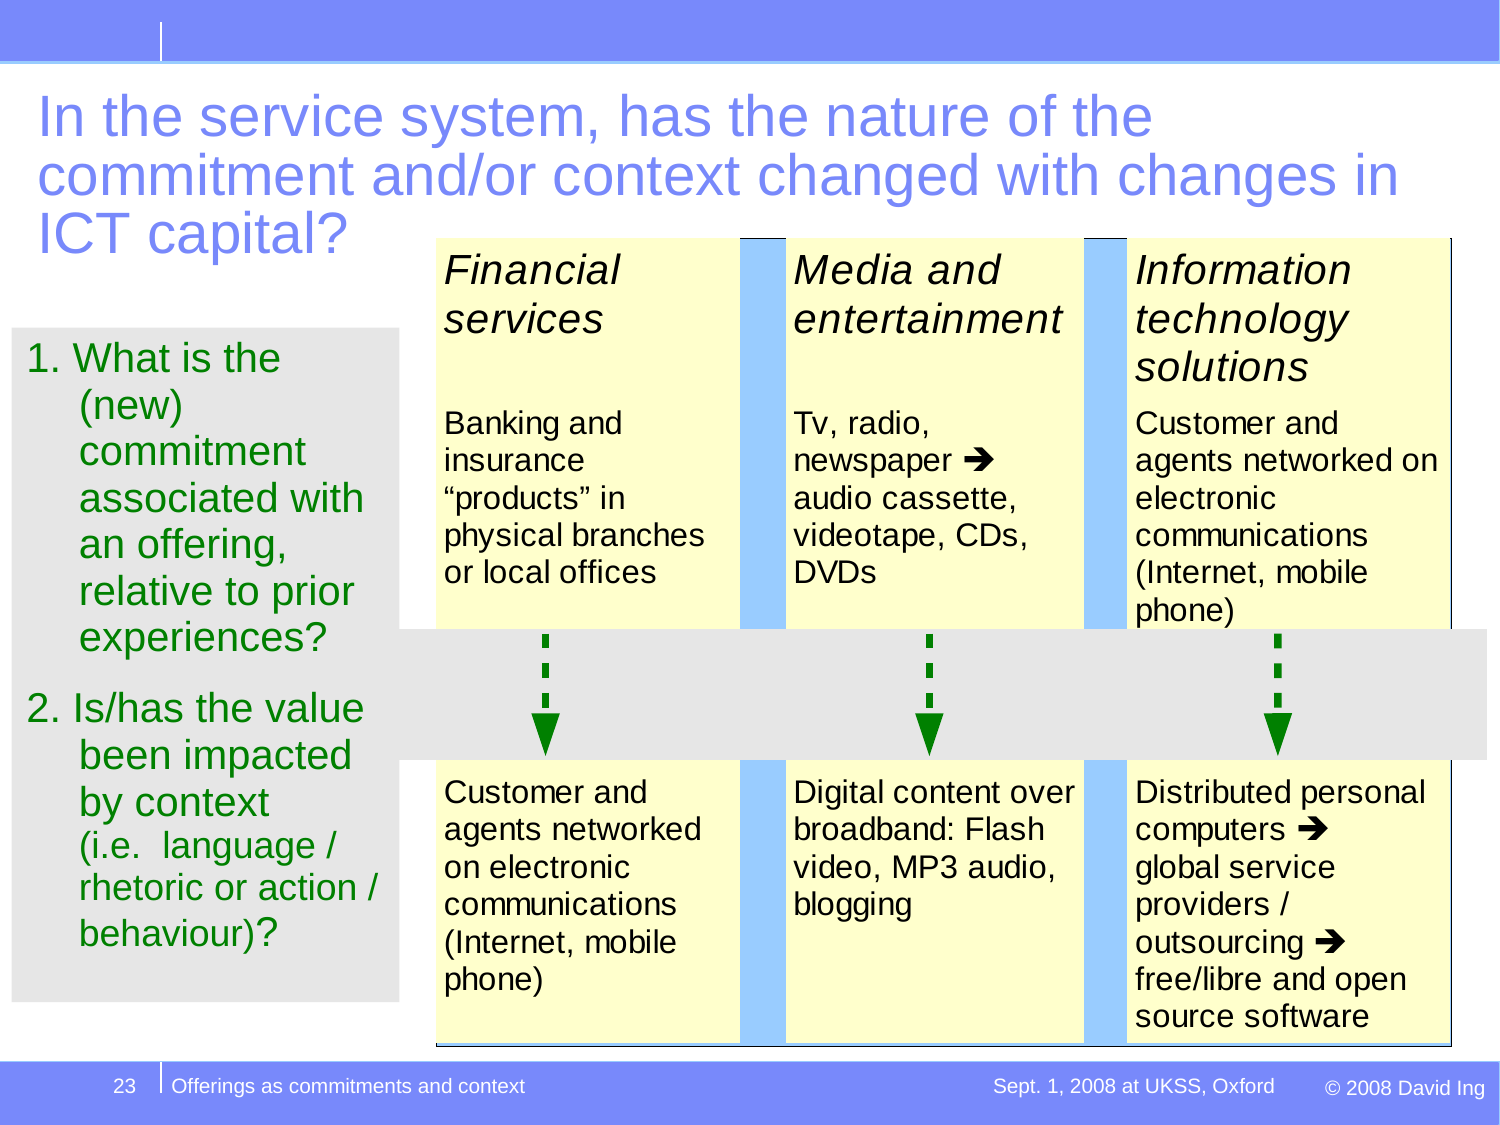

# In the service system, has the nature of the commitment and/or context changed with changes in ICT capital?
1. What is the (new) commitment associated with an offering, relative to prior experiences?
2. Is/has the value been impacted by context
(i.e. language / rhetoric or action / behaviour)?
23
Offerings as commitments and context
Sept. 1, 2008 at UKSS, Oxford